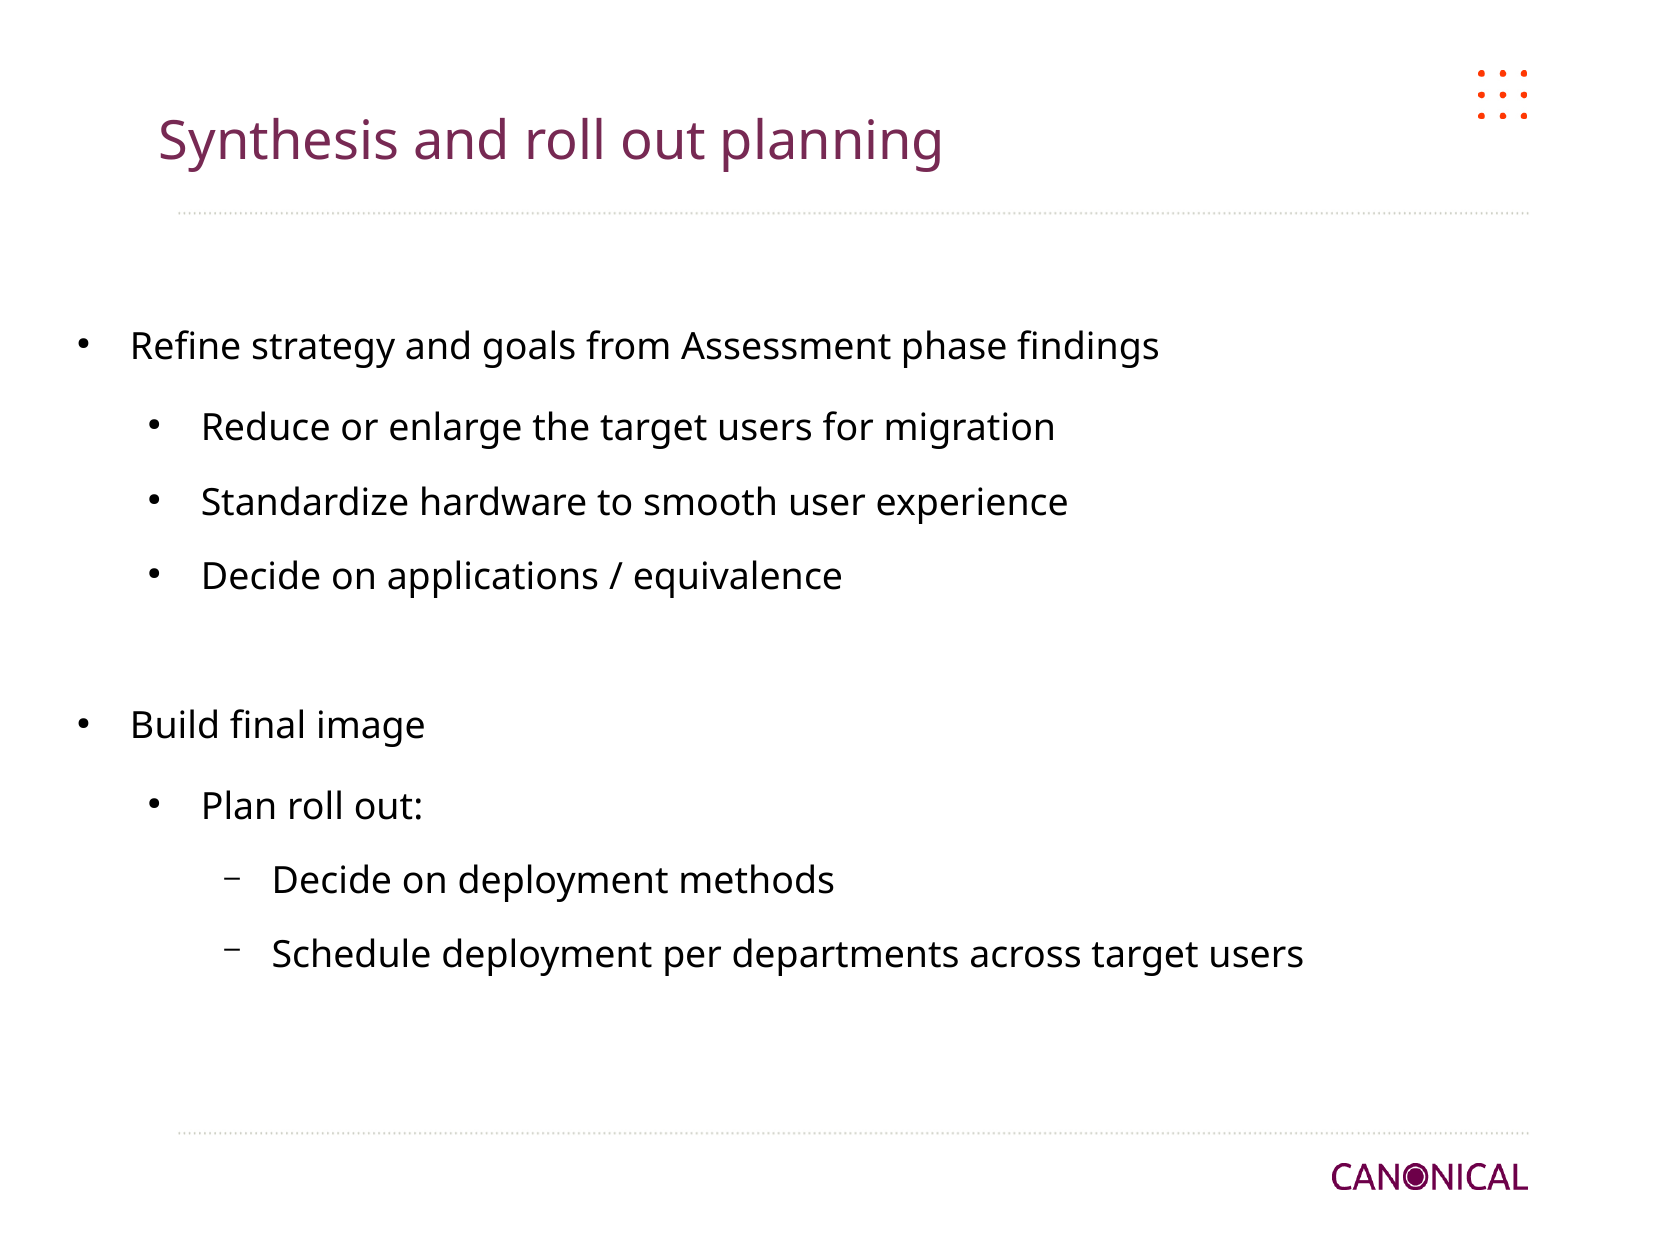

Synthesis and roll out planning
# Refine strategy and goals from Assessment phase findings
Reduce or enlarge the target users for migration
Standardize hardware to smooth user experience
Decide on applications / equivalence
Build final image
Plan roll out:
Decide on deployment methods
Schedule deployment per departments across target users